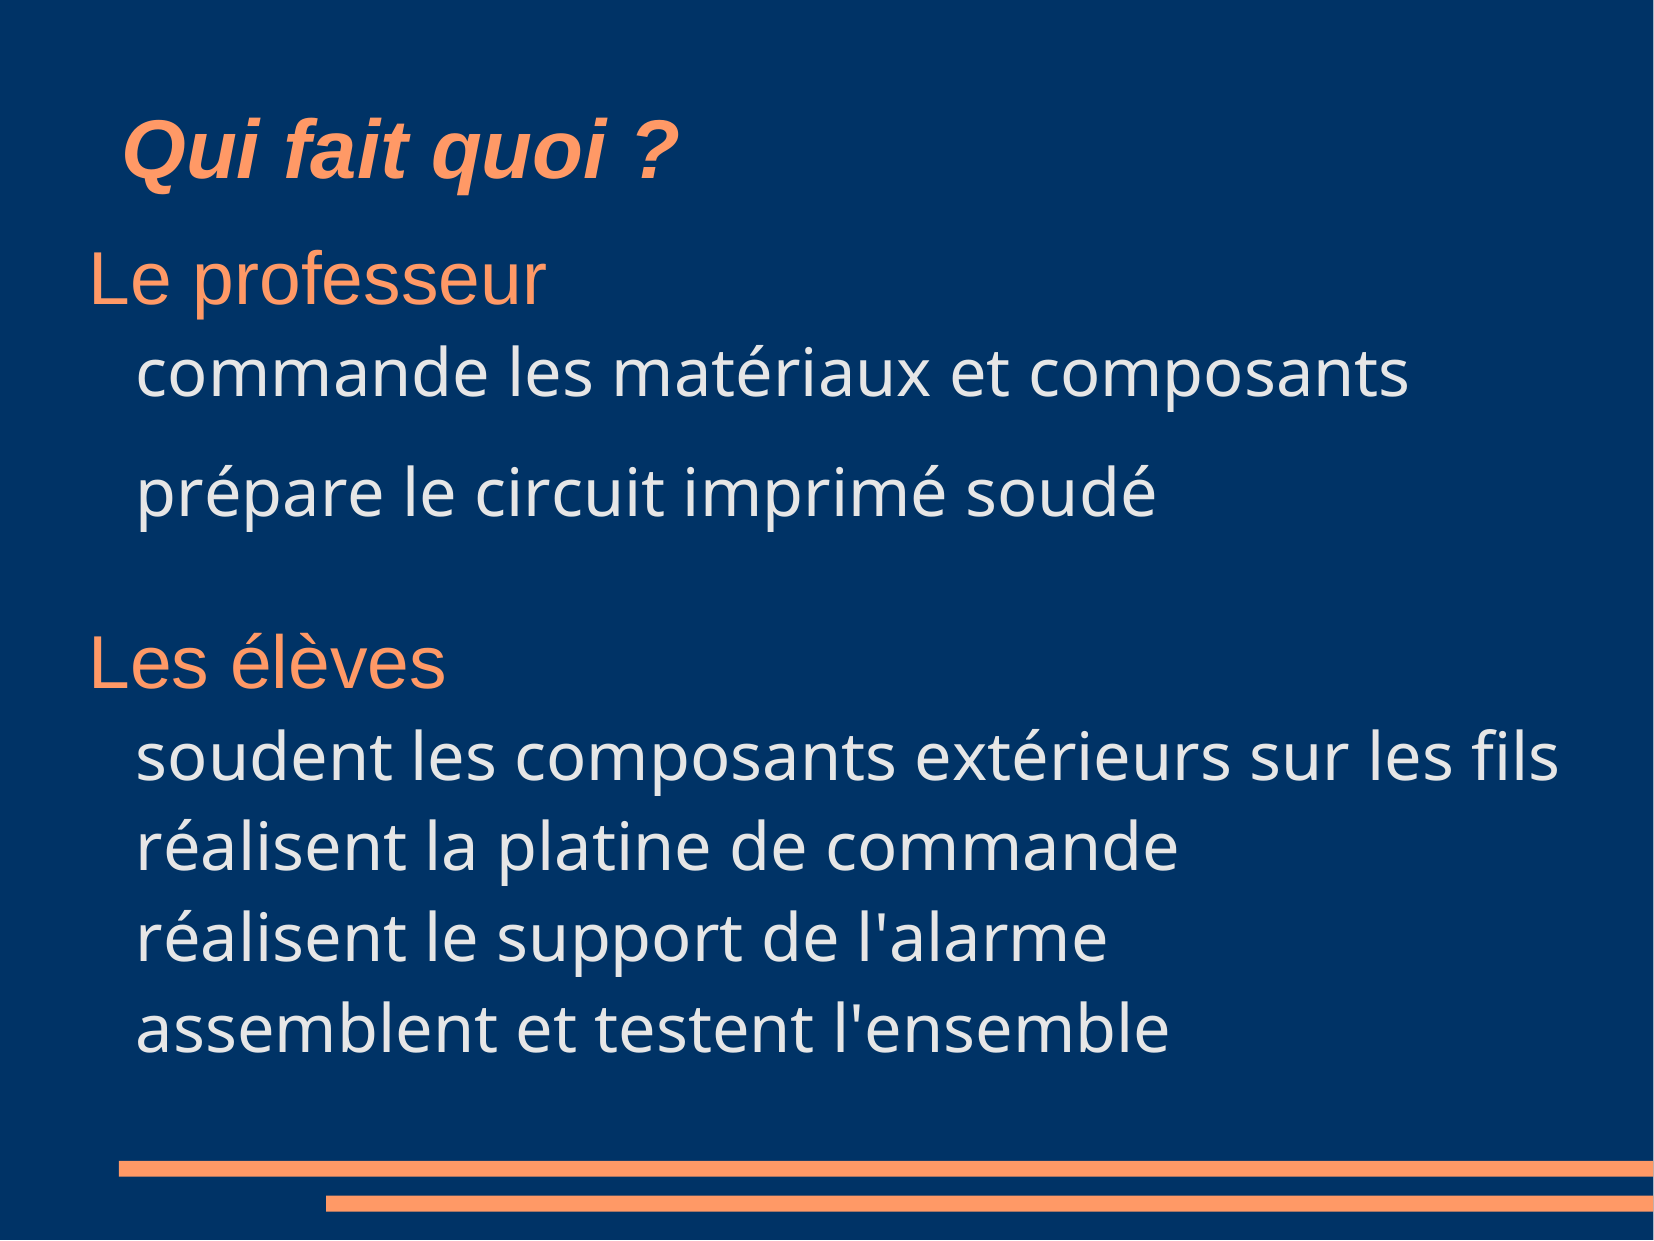

# Qui fait quoi ?
Le professeur
commande les matériaux et composants
prépare le circuit imprimé soudé
Les élèves
soudent les composants extérieurs sur les fils
réalisent la platine de commande
réalisent le support de l'alarme
assemblent et testent l'ensemble